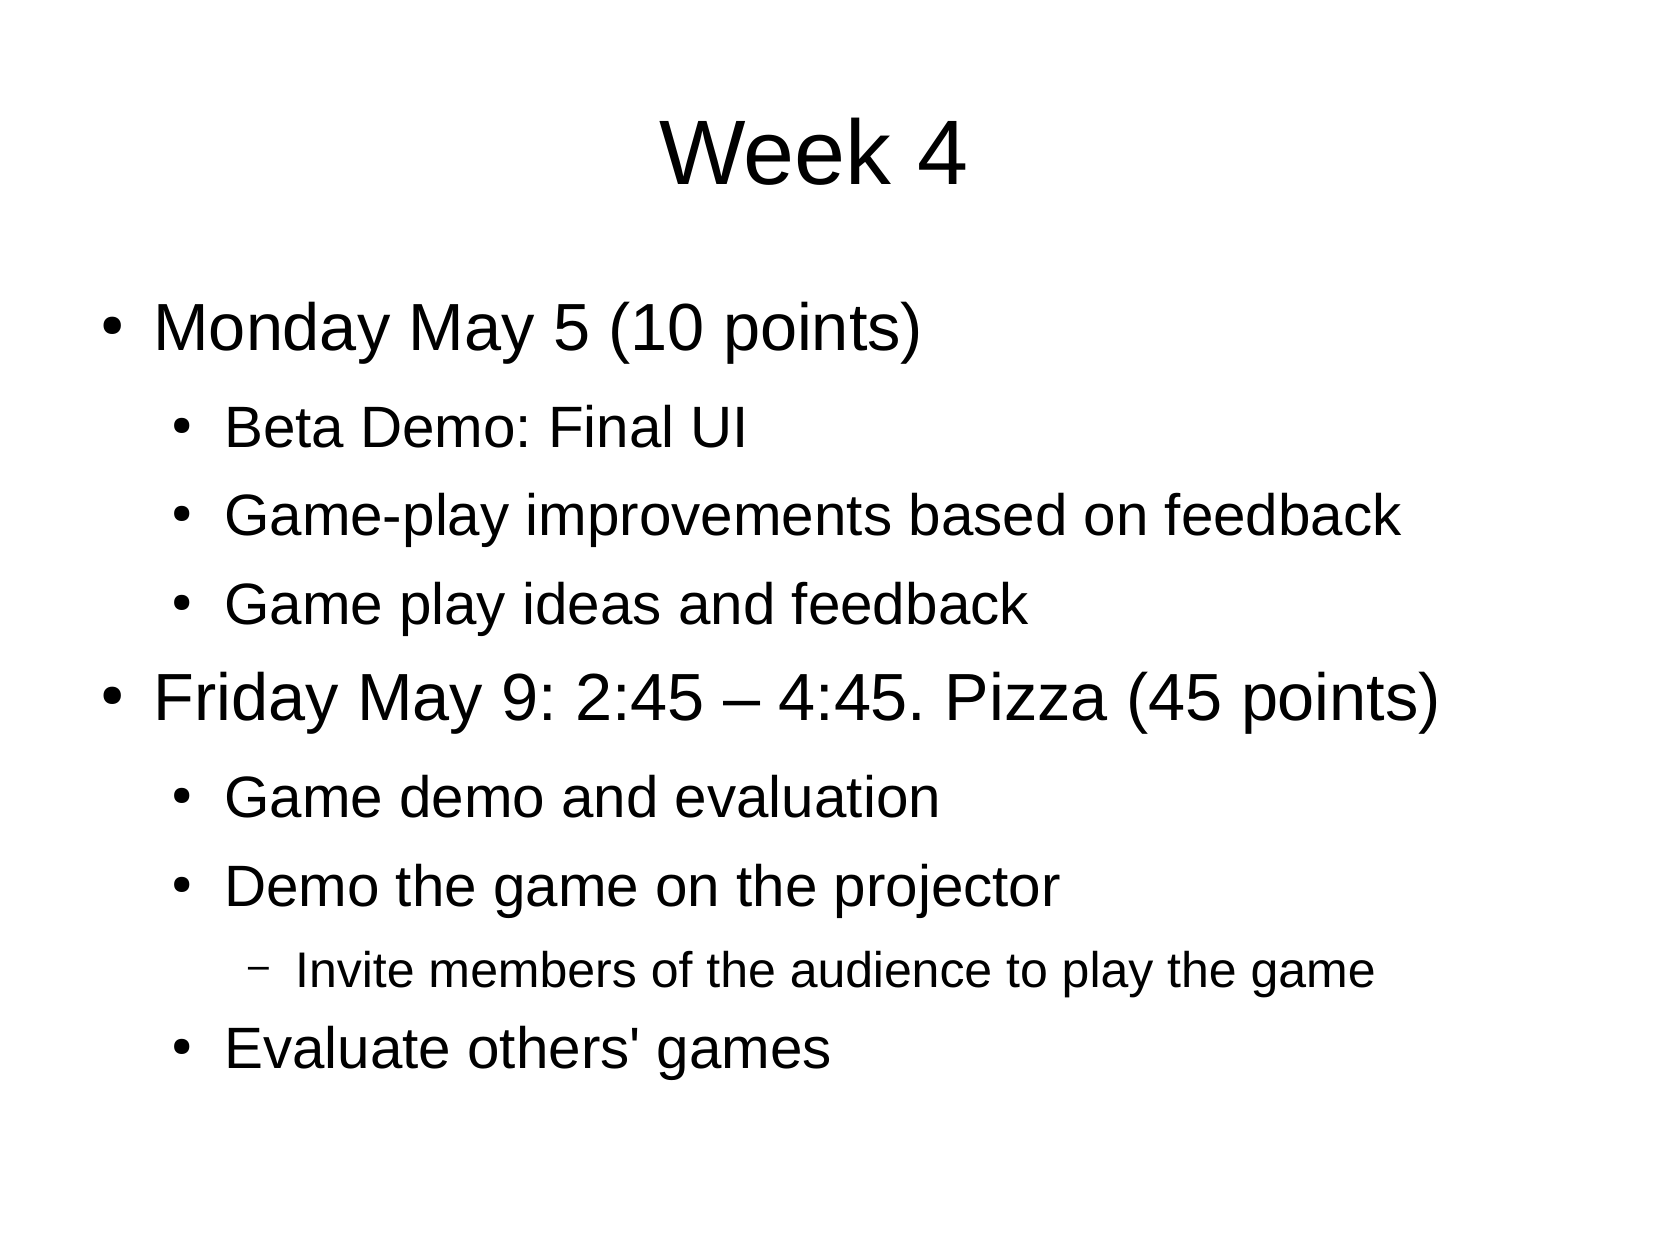

# Week 4
Monday May 5 (10 points)
Beta Demo: Final UI
Game-play improvements based on feedback
Game play ideas and feedback
Friday May 9: 2:45 – 4:45. Pizza (45 points)
Game demo and evaluation
Demo the game on the projector
Invite members of the audience to play the game
Evaluate others' games